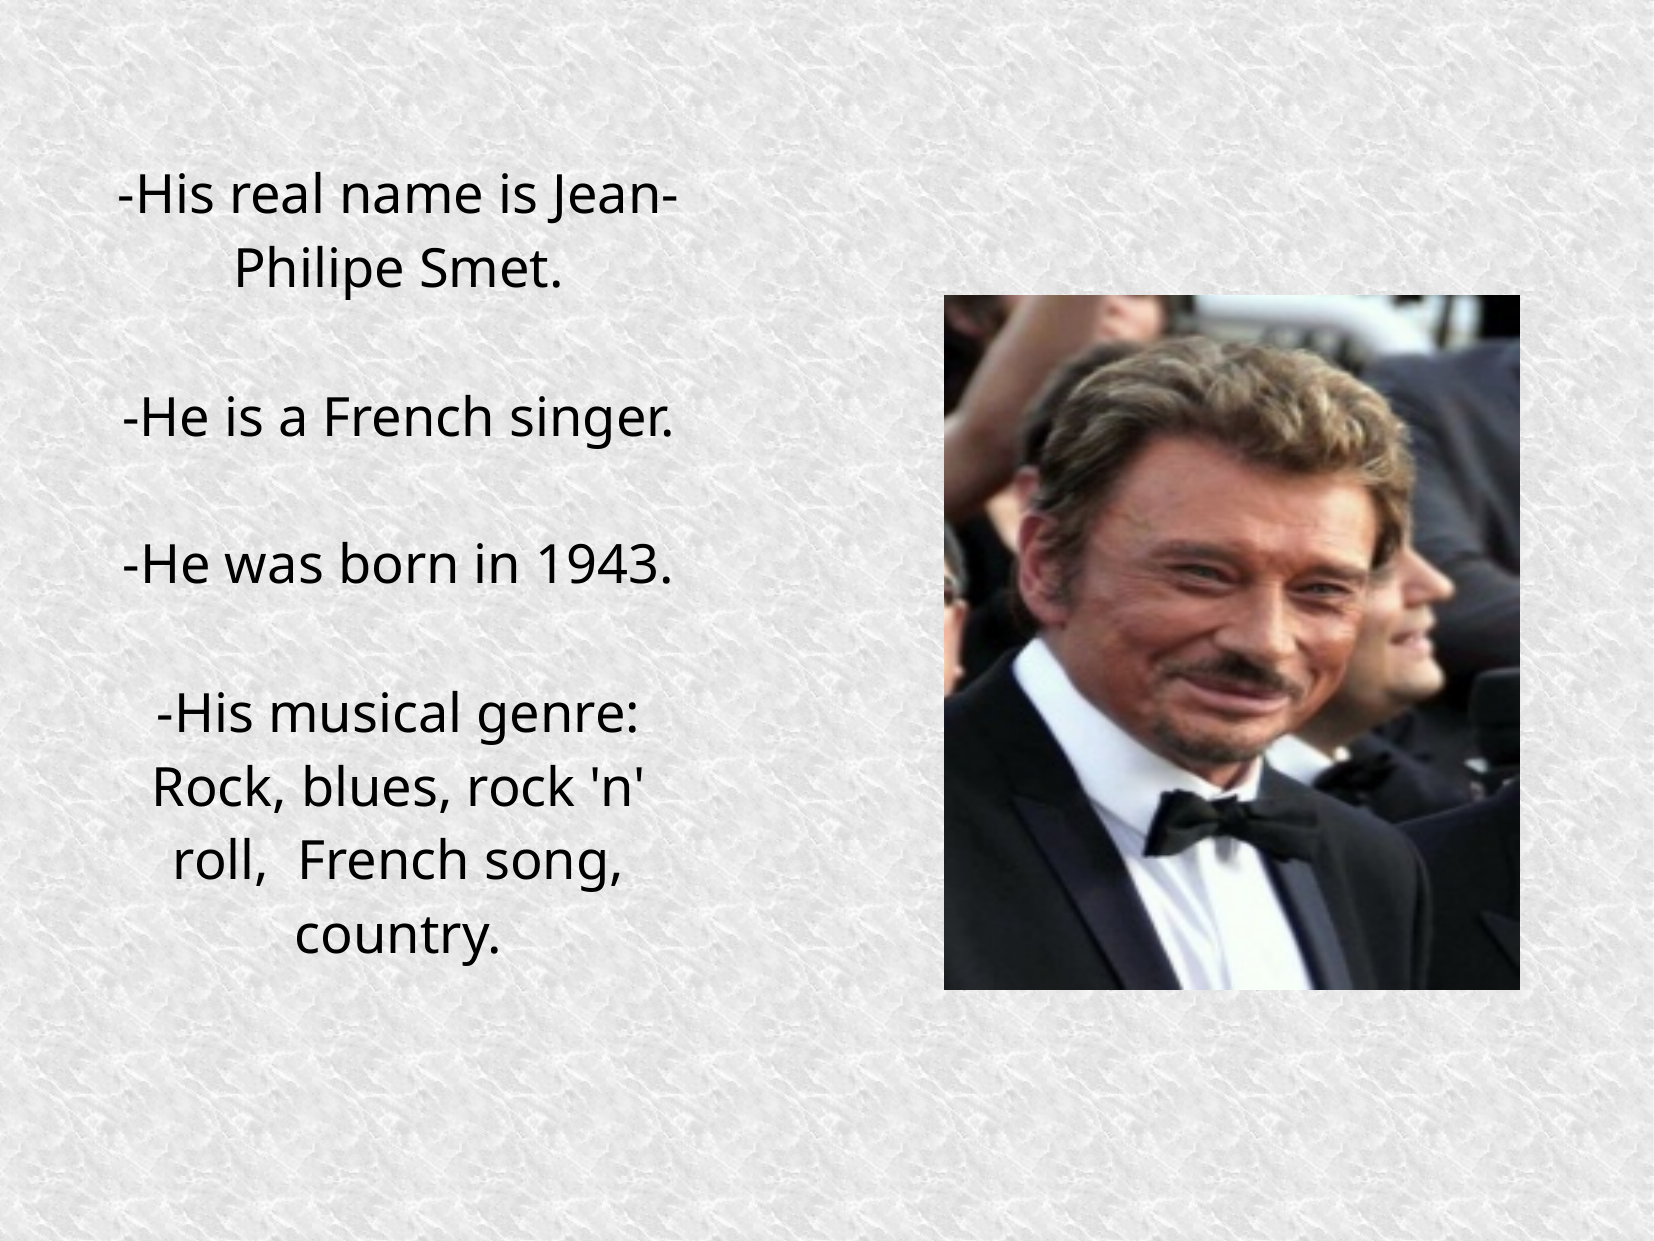

-His real name is Jean-Philipe Smet.
-He is a French singer.
-He was born in 1943.
-His musical genre: Rock, blues, rock 'n' roll, French song, country.